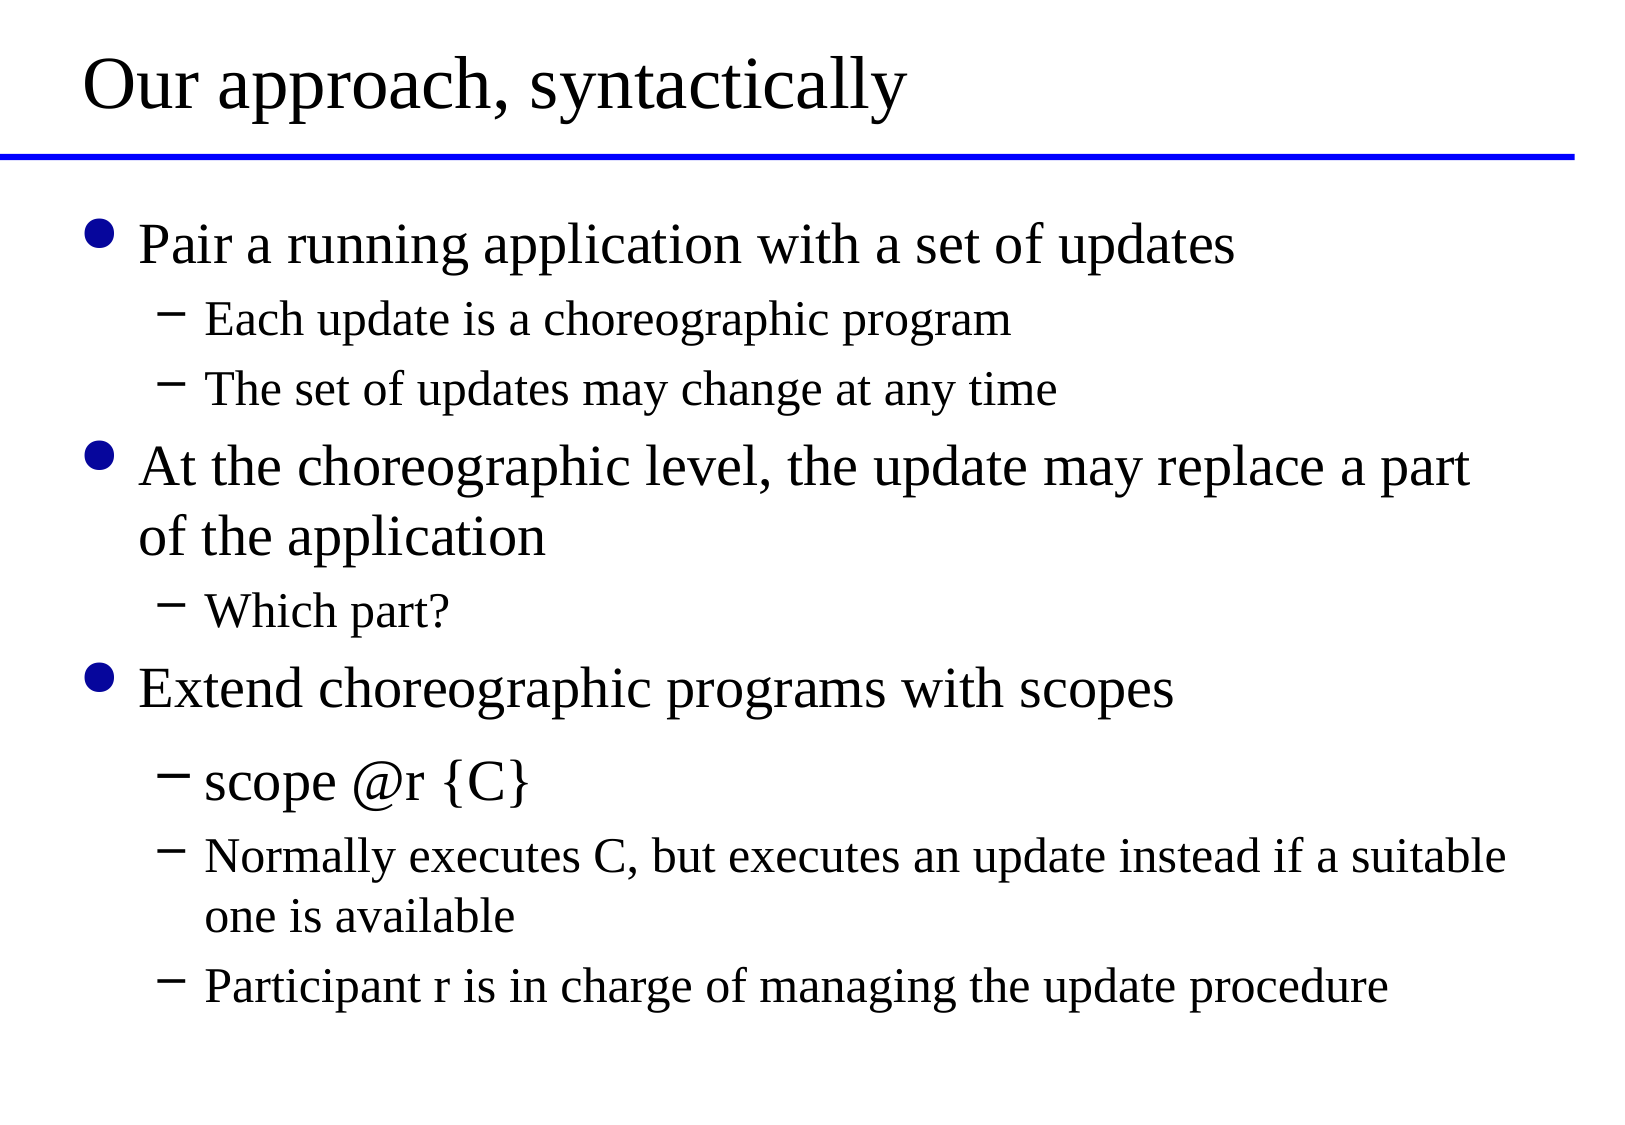

# Our approach, syntactically
Pair a running application with a set of updates
Each update is a choreographic program
The set of updates may change at any time
At the choreographic level, the update may replace a part of the application
Which part?
Extend choreographic programs with scopes
scope @r {C}
Normally executes C, but executes an update instead if a suitable one is available
Participant r is in charge of managing the update procedure